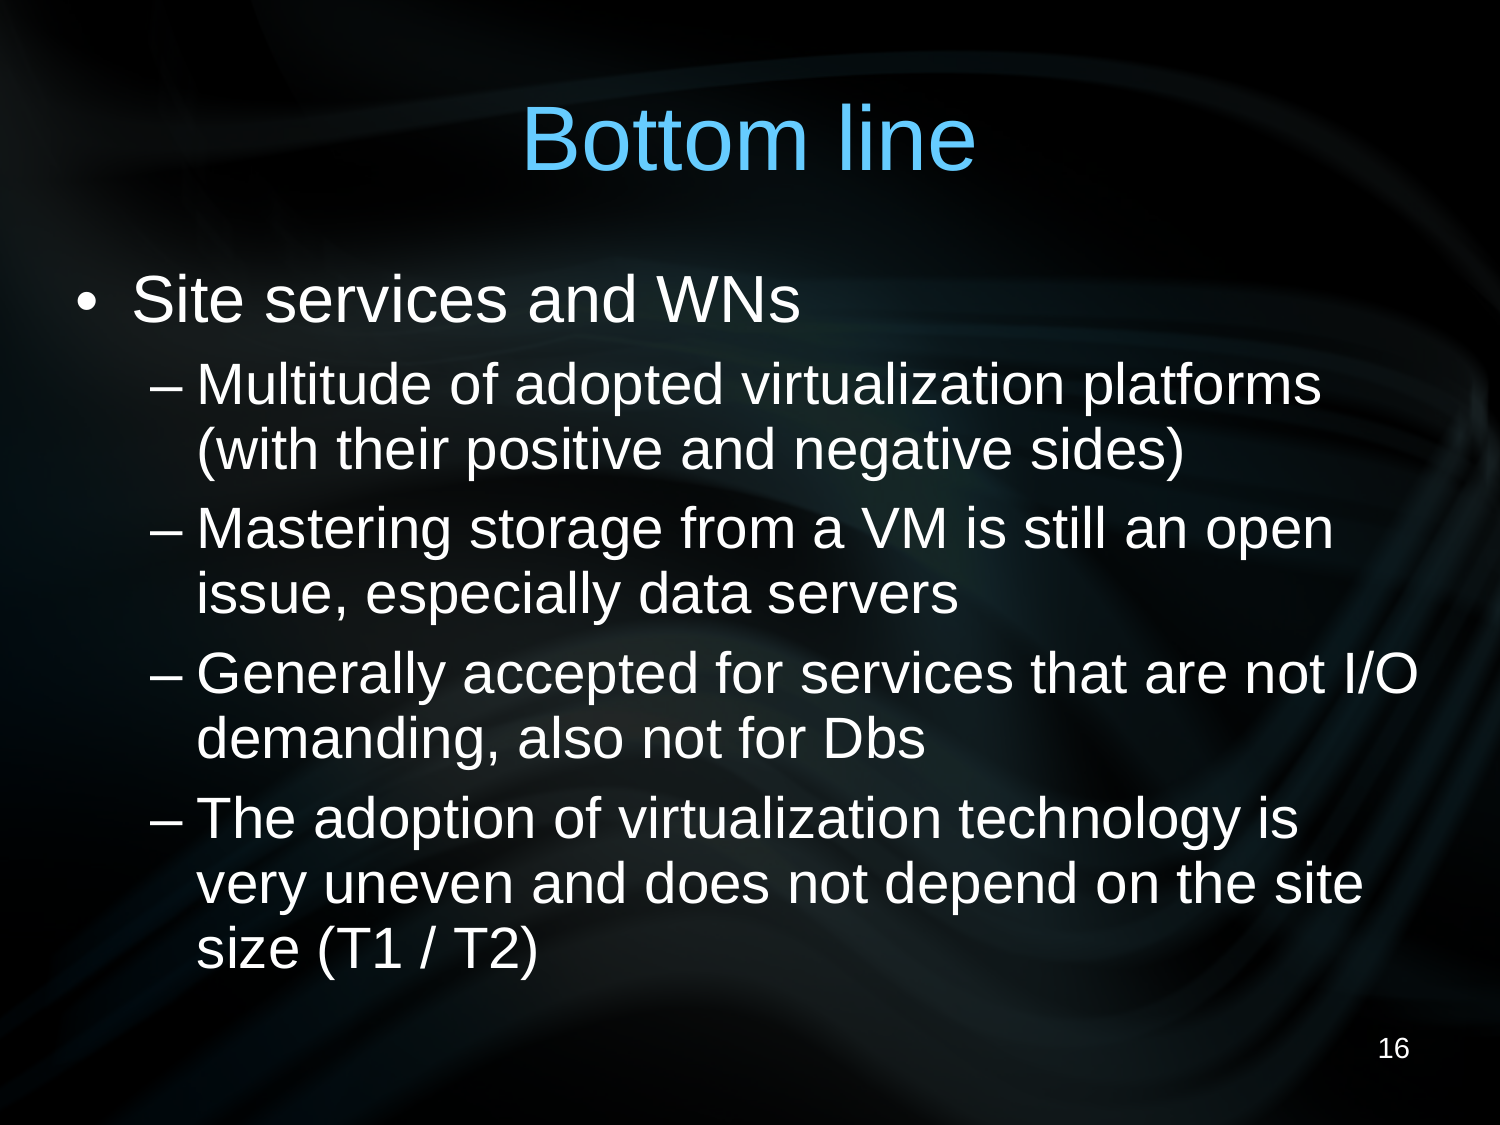

# Bottom line
Site services and WNs
Multitude of adopted virtualization platforms (with their positive and negative sides)
Mastering storage from a VM is still an open issue, especially data servers
Generally accepted for services that are not I/O demanding, also not for Dbs
The adoption of virtualization technology is very uneven and does not depend on the site size (T1 / T2)
16